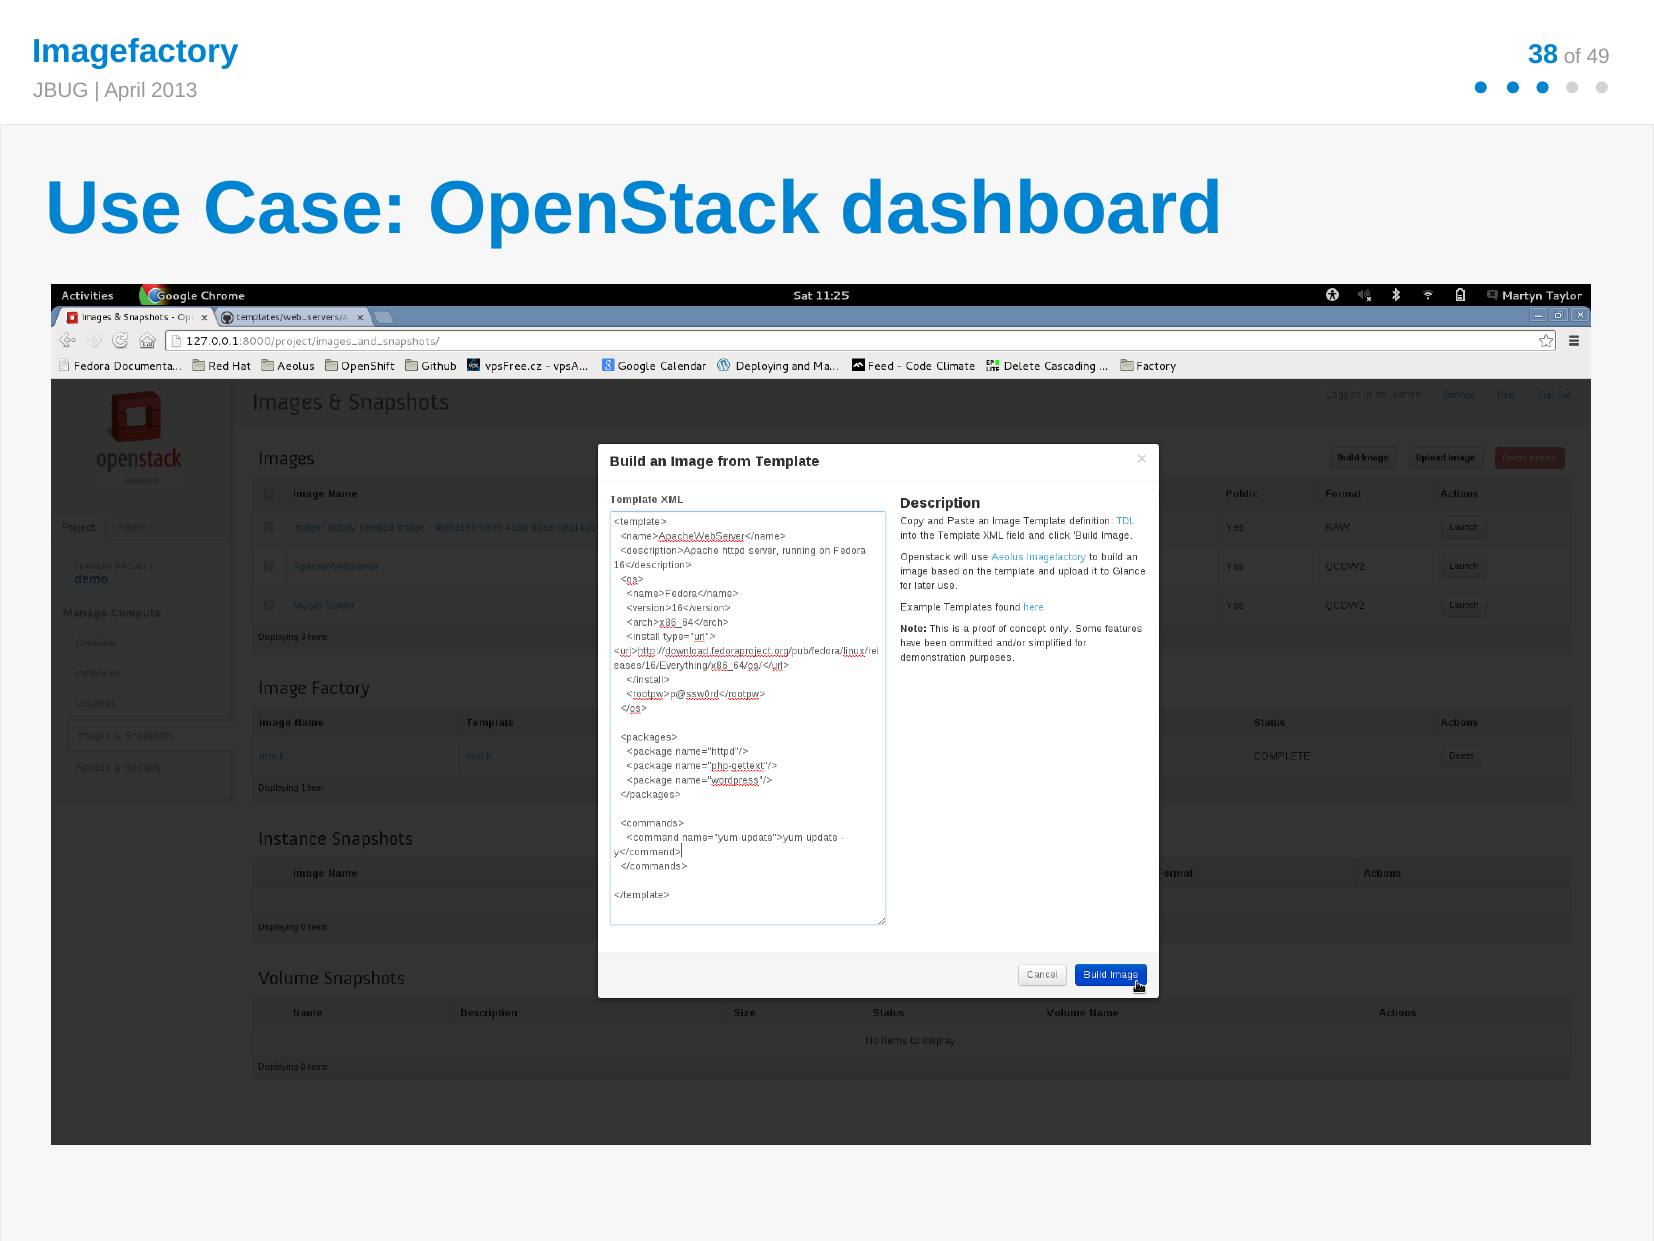

 of 49
Imagefactory
JBUG | April 2013
# Use Case: OpenStack dashboard